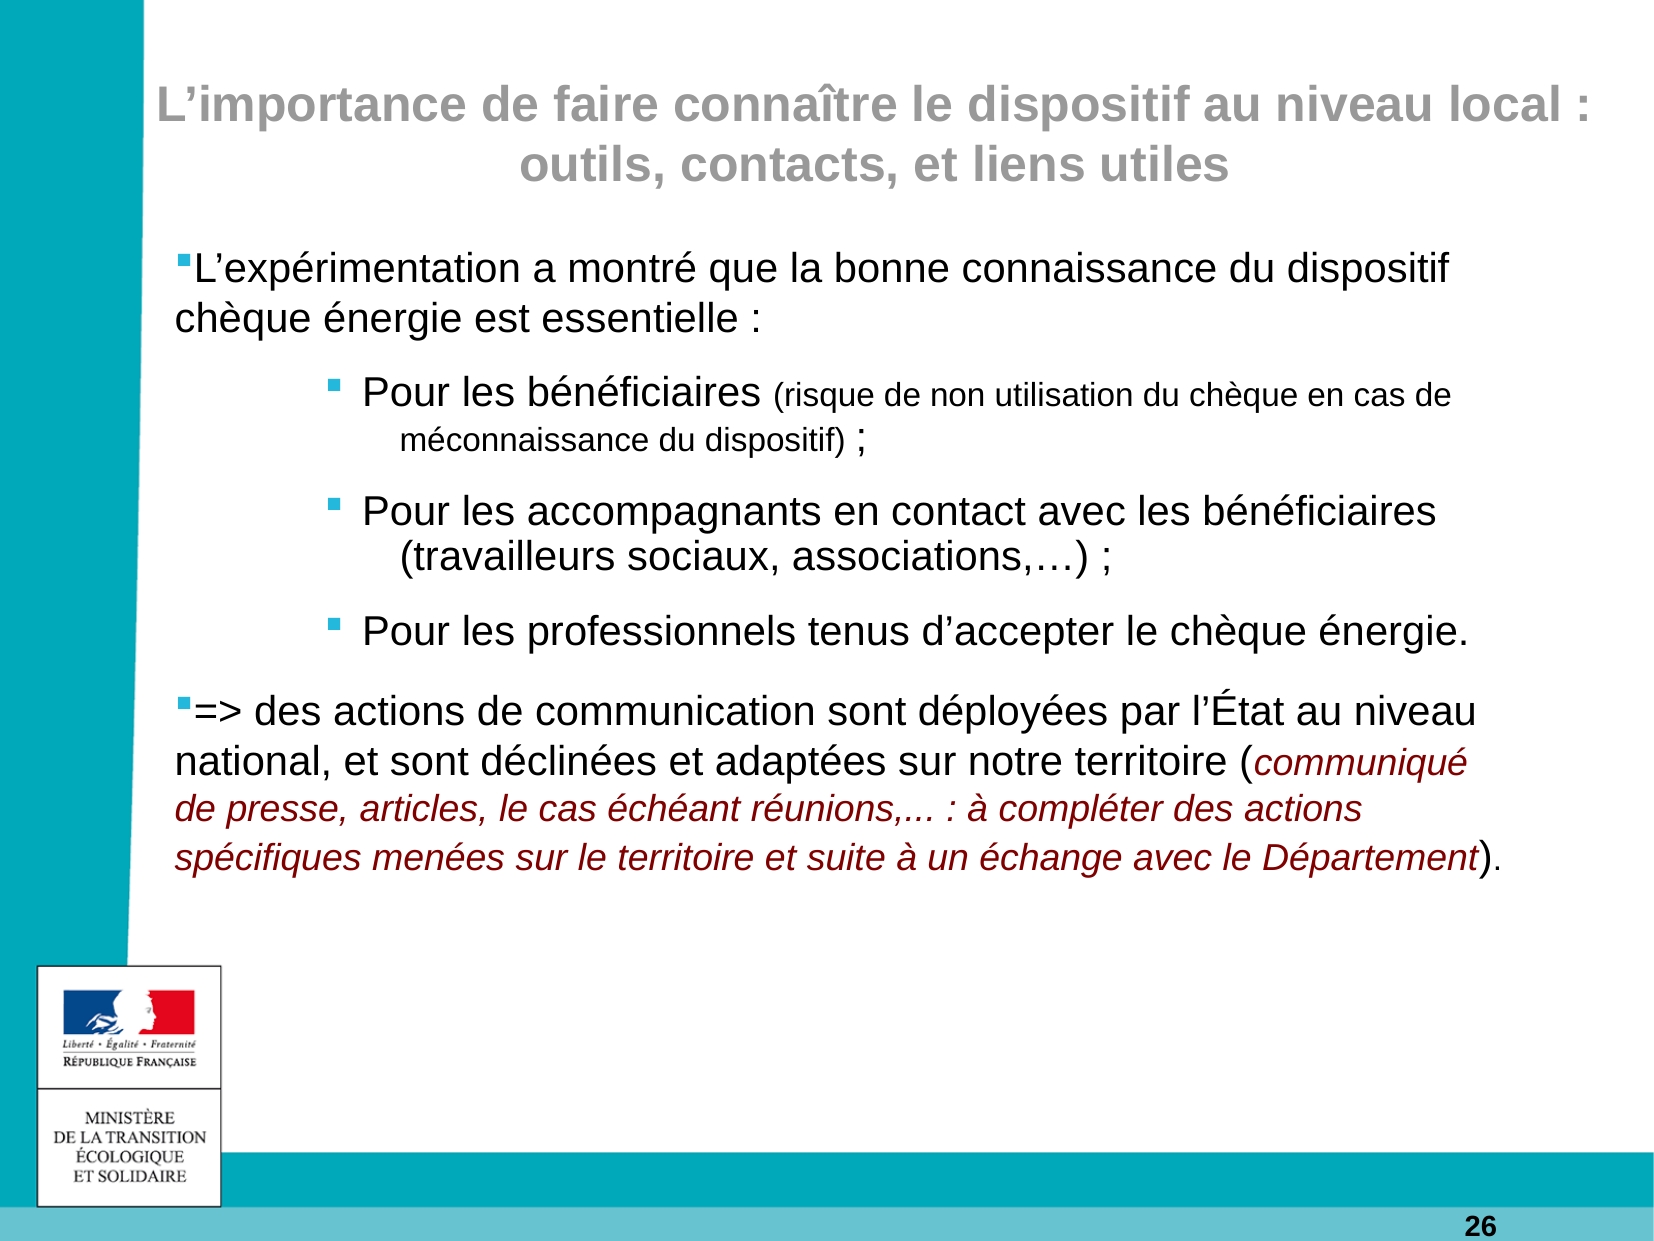

L’importance de faire connaître le dispositif au niveau local : outils, contacts, et liens utiles
# L’expérimentation a montré que la bonne connaissance du dispositif chèque énergie est essentielle :
Pour les bénéficiaires (risque de non utilisation du chèque en cas de méconnaissance du dispositif) ;
Pour les accompagnants en contact avec les bénéficiaires (travailleurs sociaux, associations,…) ;
Pour les professionnels tenus d’accepter le chèque énergie.
=> des actions de communication sont déployées par l’État au niveau national, et sont déclinées et adaptées sur notre territoire (communiqué de presse, articles, le cas échéant réunions,... : à compléter des actions spécifiques menées sur le territoire et suite à un échange avec le Département).